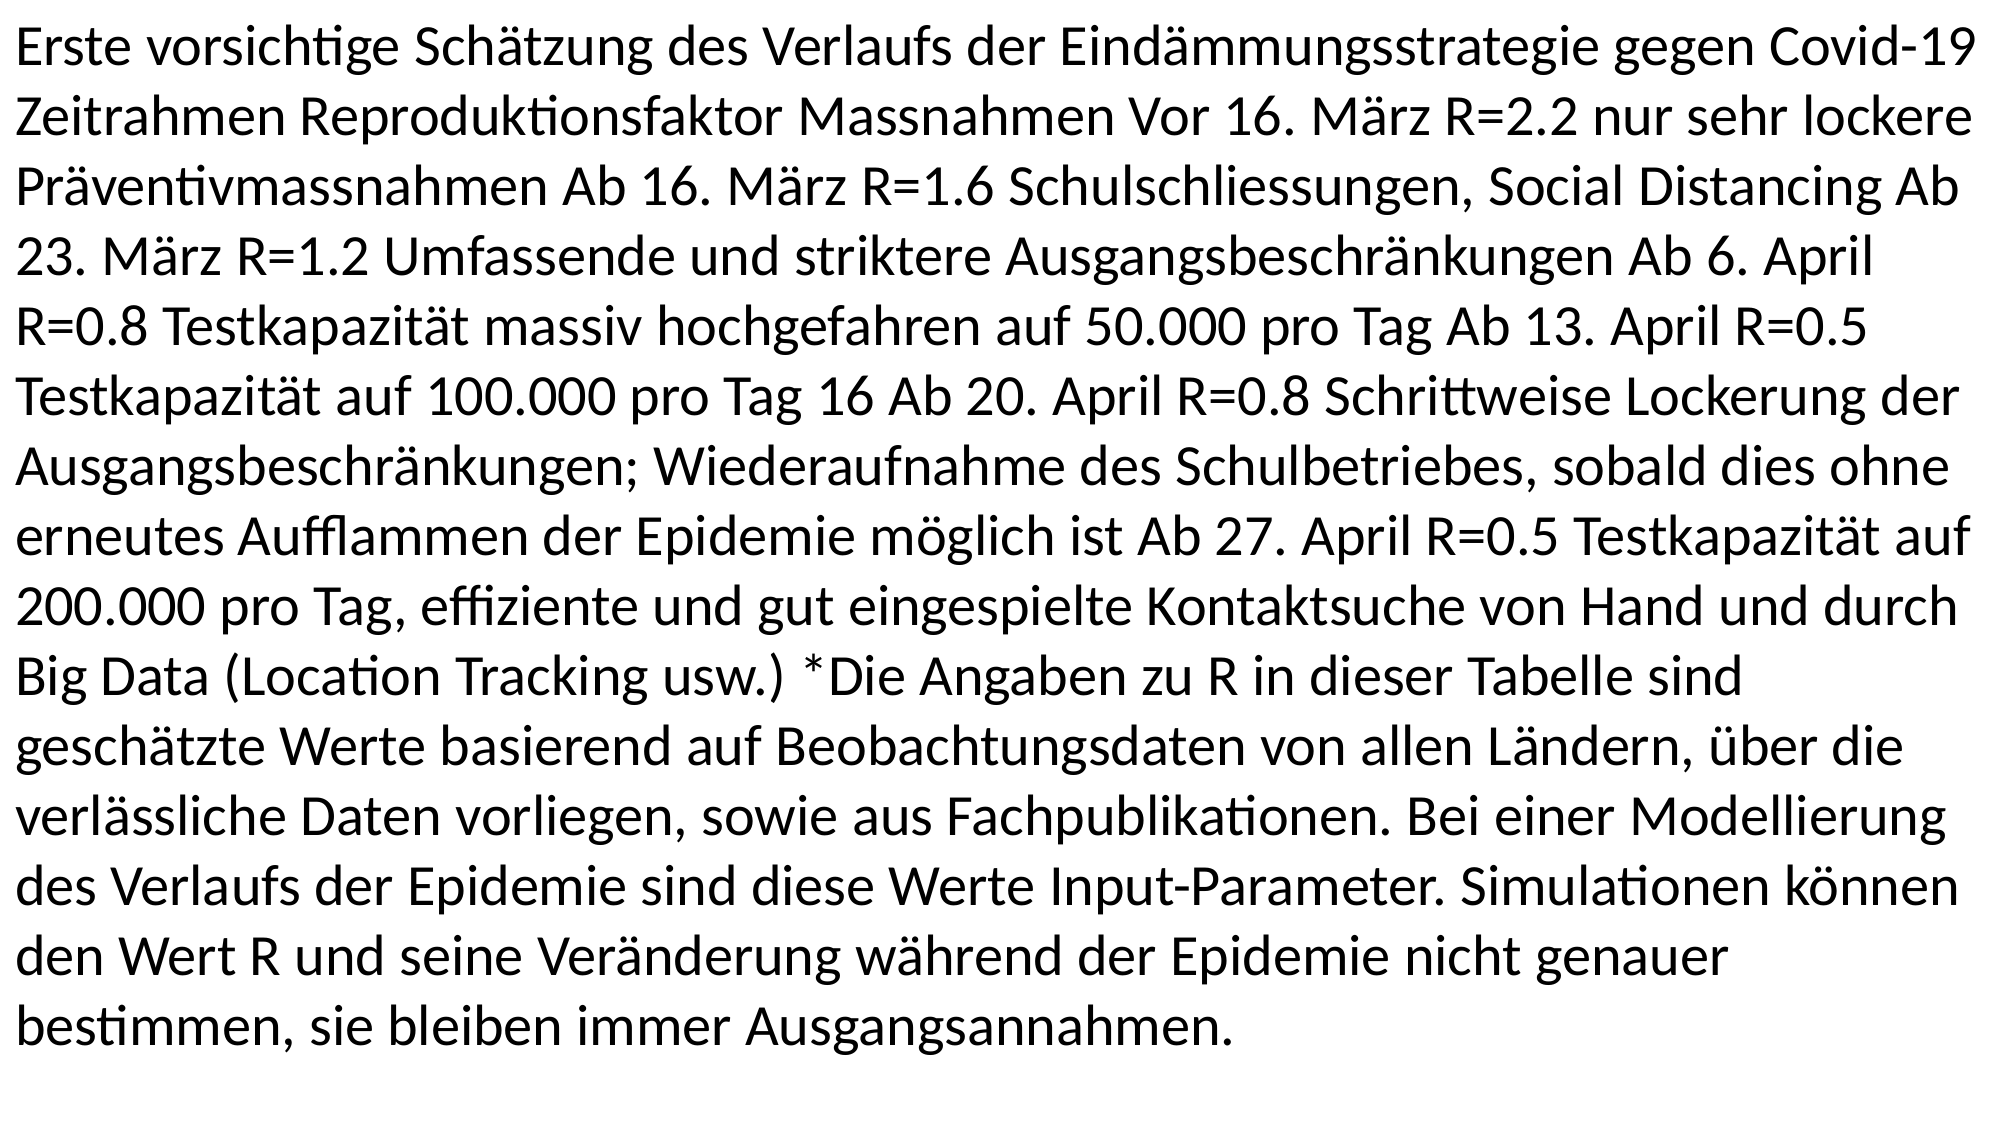

Erste vorsichtige Schätzung des Verlaufs der Eindämmungsstrategie gegen Covid-19 Zeitrahmen Reproduktionsfaktor Massnahmen Vor 16. März R=2.2 nur sehr lockere Präventivmassnahmen Ab 16. März R=1.6 Schulschliessungen, Social Distancing Ab 23. März R=1.2 Umfassende und striktere Ausgangsbeschränkungen Ab 6. April R=0.8 Testkapazität massiv hochgefahren auf 50.000 pro Tag Ab 13. April R=0.5 Testkapazität auf 100.000 pro Tag 16 Ab 20. April R=0.8 Schrittweise Lockerung der Ausgangsbeschränkungen; Wiederaufnahme des Schulbetriebes, sobald dies ohne erneutes Aufflammen der Epidemie möglich ist Ab 27. April R=0.5 Testkapazität auf 200.000 pro Tag, effiziente und gut eingespielte Kontaktsuche von Hand und durch Big Data (Location Tracking usw.) *Die Angaben zu R in dieser Tabelle sind geschätzte Werte basierend auf Beobachtungsdaten von allen Ländern, über die verlässliche Daten vorliegen, sowie aus Fachpublikationen. Bei einer Modellierung des Verlaufs der Epidemie sind diese Werte Input-Parameter. Simulationen können den Wert R und seine Veränderung während der Epidemie nicht genauer bestimmen, sie bleiben immer Ausgangsannahmen.